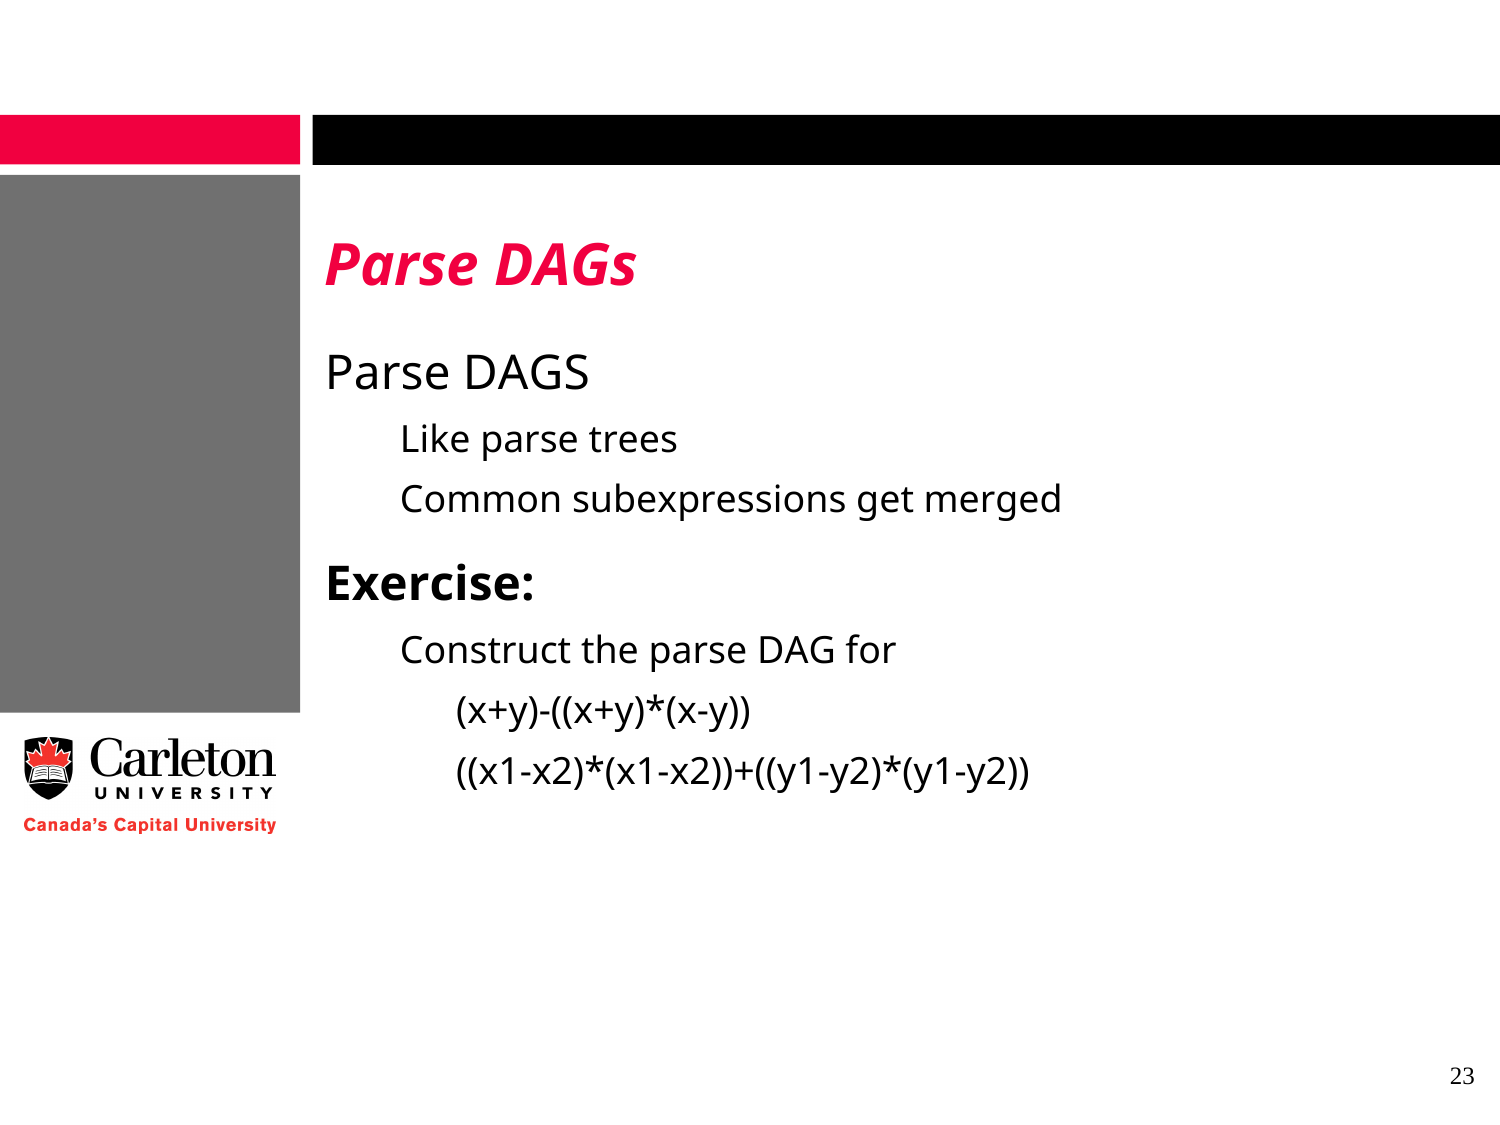

# Parse DAGs
Parse DAGS
Like parse trees
Common subexpressions get merged
Exercise:
Construct the parse DAG for
(x+y)-((x+y)*(x-y))
((x1-x2)*(x1-x2))+((y1-y2)*(y1-y2))
23